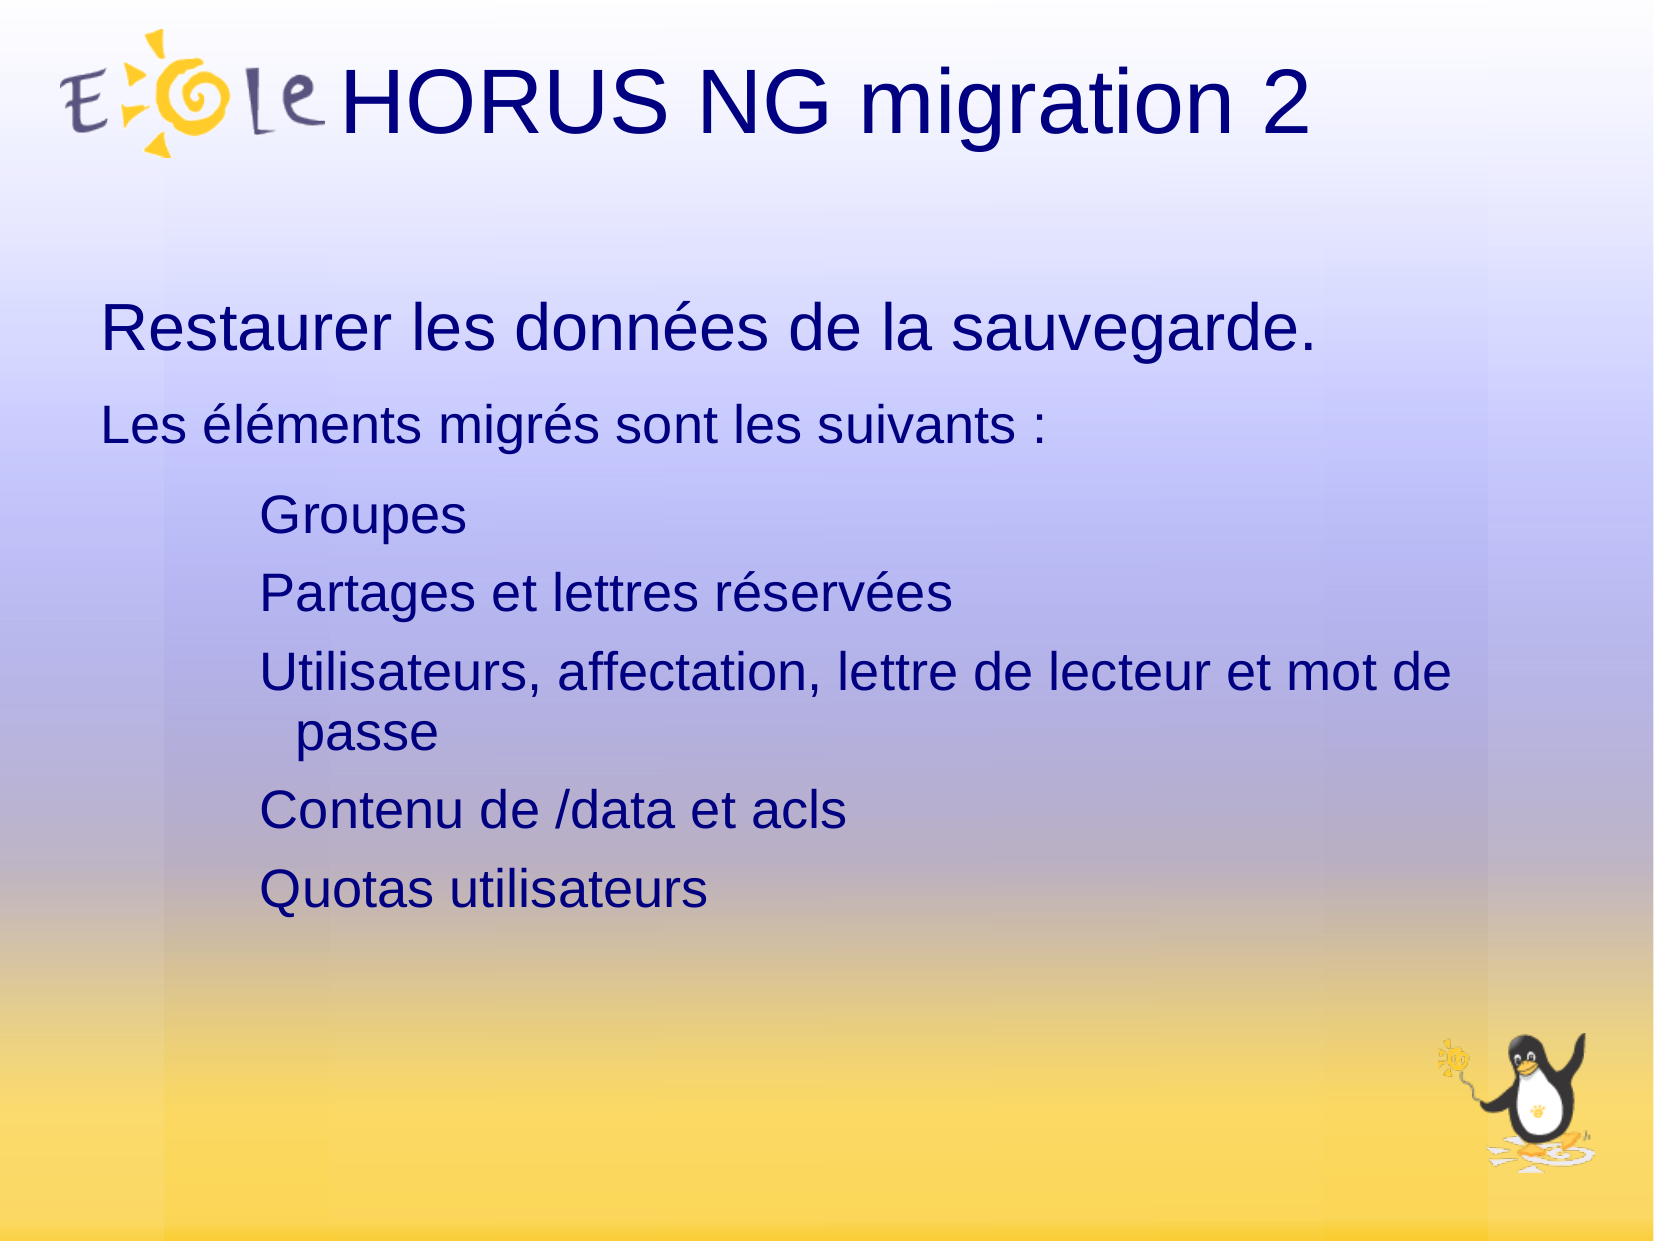

# HORUS NG migration 2
Restaurer les données de la sauvegarde.
Les éléments migrés sont les suivants :
Groupes
Partages et lettres réservées
Utilisateurs, affectation, lettre de lecteur et mot de passe
Contenu de /data et acls
Quotas utilisateurs